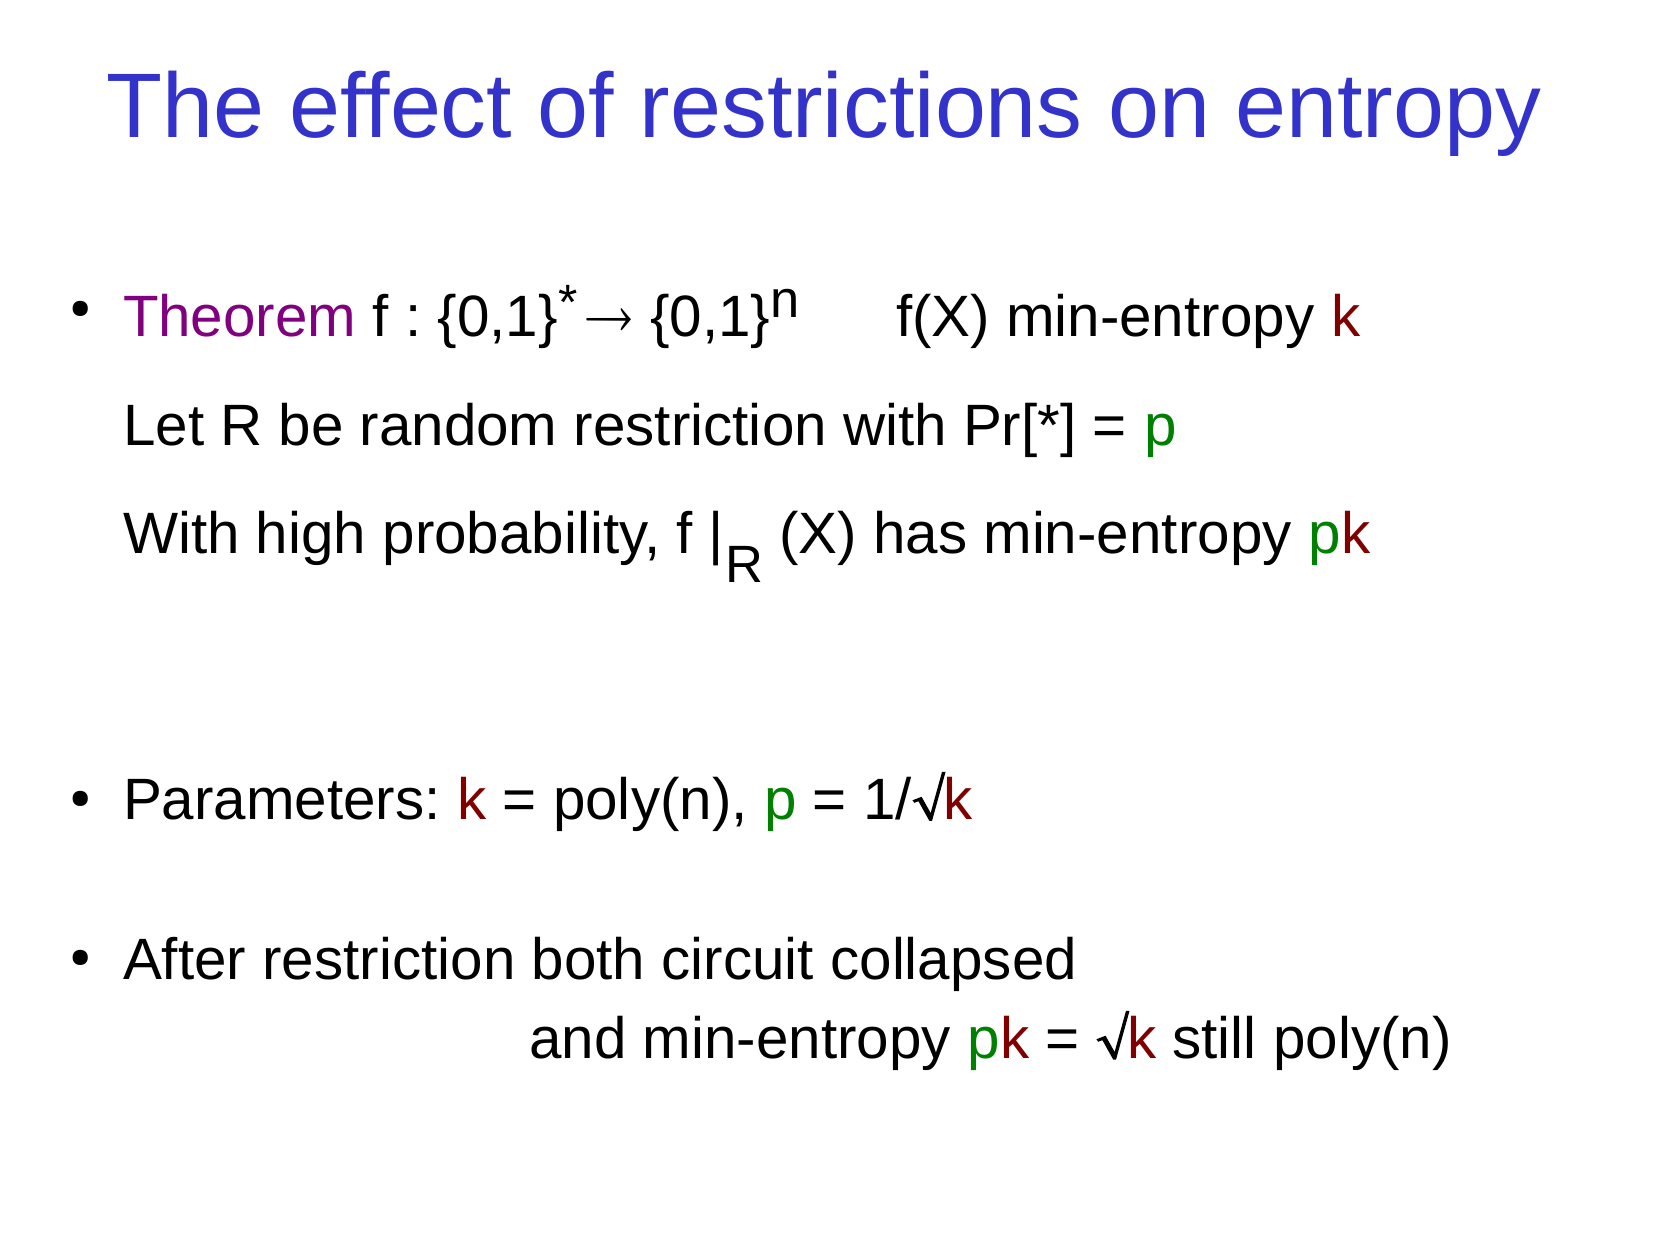

The effect of restrictions on entropy
# Theorem f : {0,1}*  {0,1}n f(X) min-entropy k
Let R be random restriction with Pr[*] = p
With high probability, f |R (X) has min-entropy pk
Parameters: k = poly(n), p = 1/k
After restriction both circuit collapsed
 and min-entropy pk = k still poly(n)